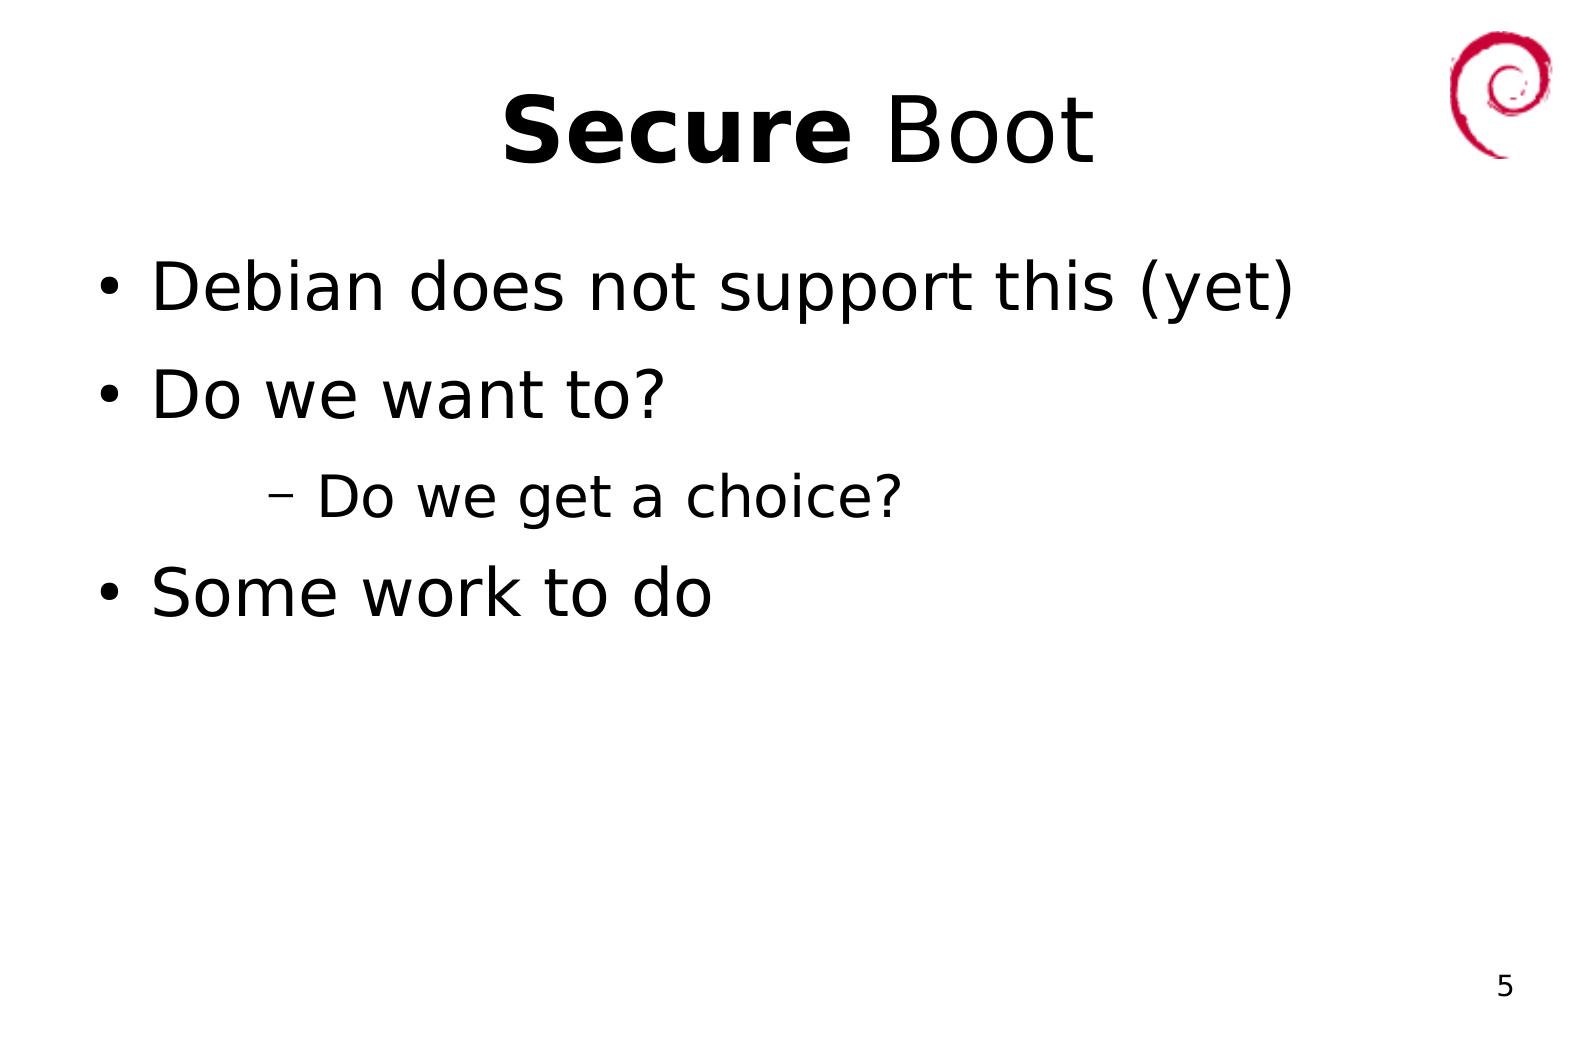

# Secure Boot
Debian does not support this (yet)
Do we want to?
Do we get a choice?
Some work to do
5